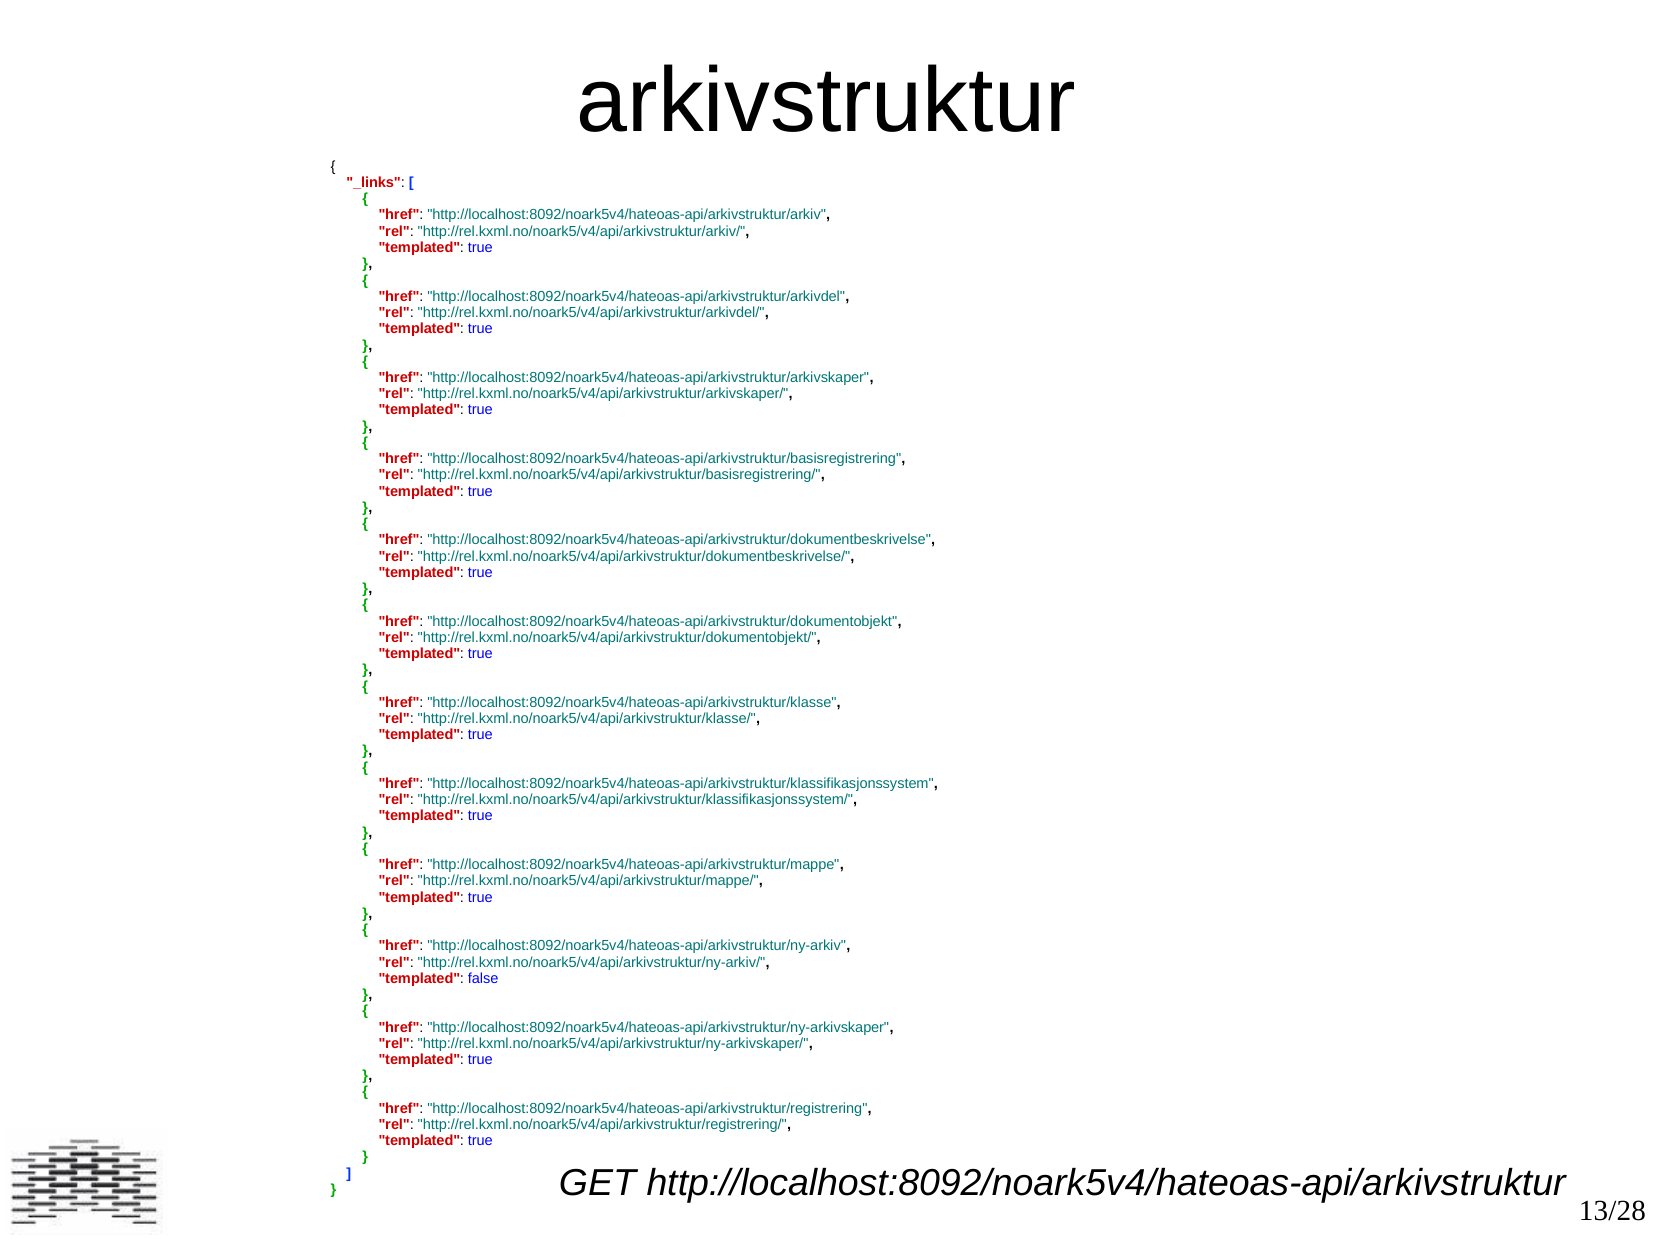

# arkivstruktur
{
 "_links": [
 {
 "href": "http://localhost:8092/noark5v4/hateoas-api/arkivstruktur/arkiv",
 "rel": "http://rel.kxml.no/noark5/v4/api/arkivstruktur/arkiv/",
 "templated": true
 },
 {
 "href": "http://localhost:8092/noark5v4/hateoas-api/arkivstruktur/arkivdel",
 "rel": "http://rel.kxml.no/noark5/v4/api/arkivstruktur/arkivdel/",
 "templated": true
 },
 {
 "href": "http://localhost:8092/noark5v4/hateoas-api/arkivstruktur/arkivskaper",
 "rel": "http://rel.kxml.no/noark5/v4/api/arkivstruktur/arkivskaper/",
 "templated": true
 },
 {
 "href": "http://localhost:8092/noark5v4/hateoas-api/arkivstruktur/basisregistrering",
 "rel": "http://rel.kxml.no/noark5/v4/api/arkivstruktur/basisregistrering/",
 "templated": true
 },
 {
 "href": "http://localhost:8092/noark5v4/hateoas-api/arkivstruktur/dokumentbeskrivelse",
 "rel": "http://rel.kxml.no/noark5/v4/api/arkivstruktur/dokumentbeskrivelse/",
 "templated": true
 },
 {
 "href": "http://localhost:8092/noark5v4/hateoas-api/arkivstruktur/dokumentobjekt",
 "rel": "http://rel.kxml.no/noark5/v4/api/arkivstruktur/dokumentobjekt/",
 "templated": true
 },
 {
 "href": "http://localhost:8092/noark5v4/hateoas-api/arkivstruktur/klasse",
 "rel": "http://rel.kxml.no/noark5/v4/api/arkivstruktur/klasse/",
 "templated": true
 },
 {
 "href": "http://localhost:8092/noark5v4/hateoas-api/arkivstruktur/klassifikasjonssystem",
 "rel": "http://rel.kxml.no/noark5/v4/api/arkivstruktur/klassifikasjonssystem/",
 "templated": true
 },
 {
 "href": "http://localhost:8092/noark5v4/hateoas-api/arkivstruktur/mappe",
 "rel": "http://rel.kxml.no/noark5/v4/api/arkivstruktur/mappe/",
 "templated": true
 },
 {
 "href": "http://localhost:8092/noark5v4/hateoas-api/arkivstruktur/ny-arkiv",
 "rel": "http://rel.kxml.no/noark5/v4/api/arkivstruktur/ny-arkiv/",
 "templated": false
 },
 {
 "href": "http://localhost:8092/noark5v4/hateoas-api/arkivstruktur/ny-arkivskaper",
 "rel": "http://rel.kxml.no/noark5/v4/api/arkivstruktur/ny-arkivskaper/",
 "templated": true
 },
 {
 "href": "http://localhost:8092/noark5v4/hateoas-api/arkivstruktur/registrering",
 "rel": "http://rel.kxml.no/noark5/v4/api/arkivstruktur/registrering/",
 "templated": true
 }
 ]
}
GET http://localhost:8092/noark5v4/hateoas-api/arkivstruktur